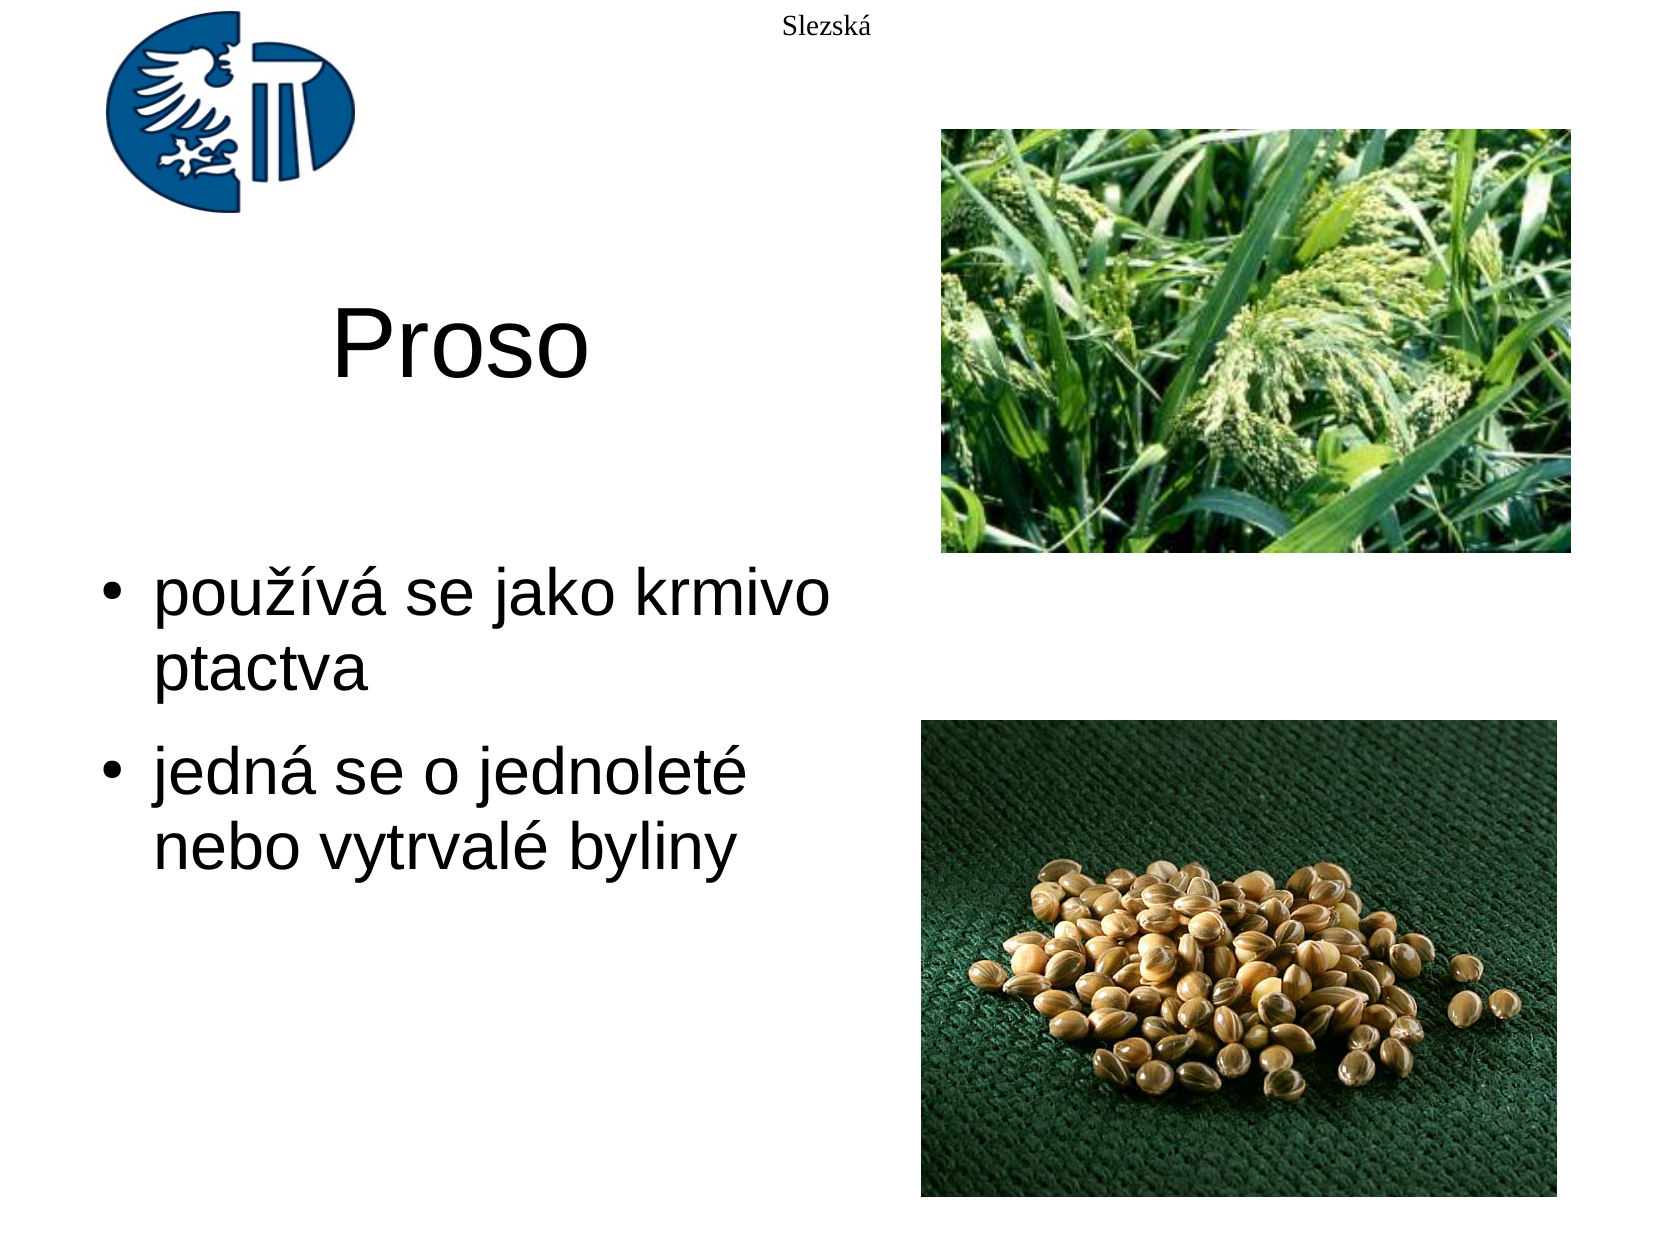

ahoj
# Proso
používá se jako krmivo ptactva
jedná se o jednoleté nebo vytrvalé byliny